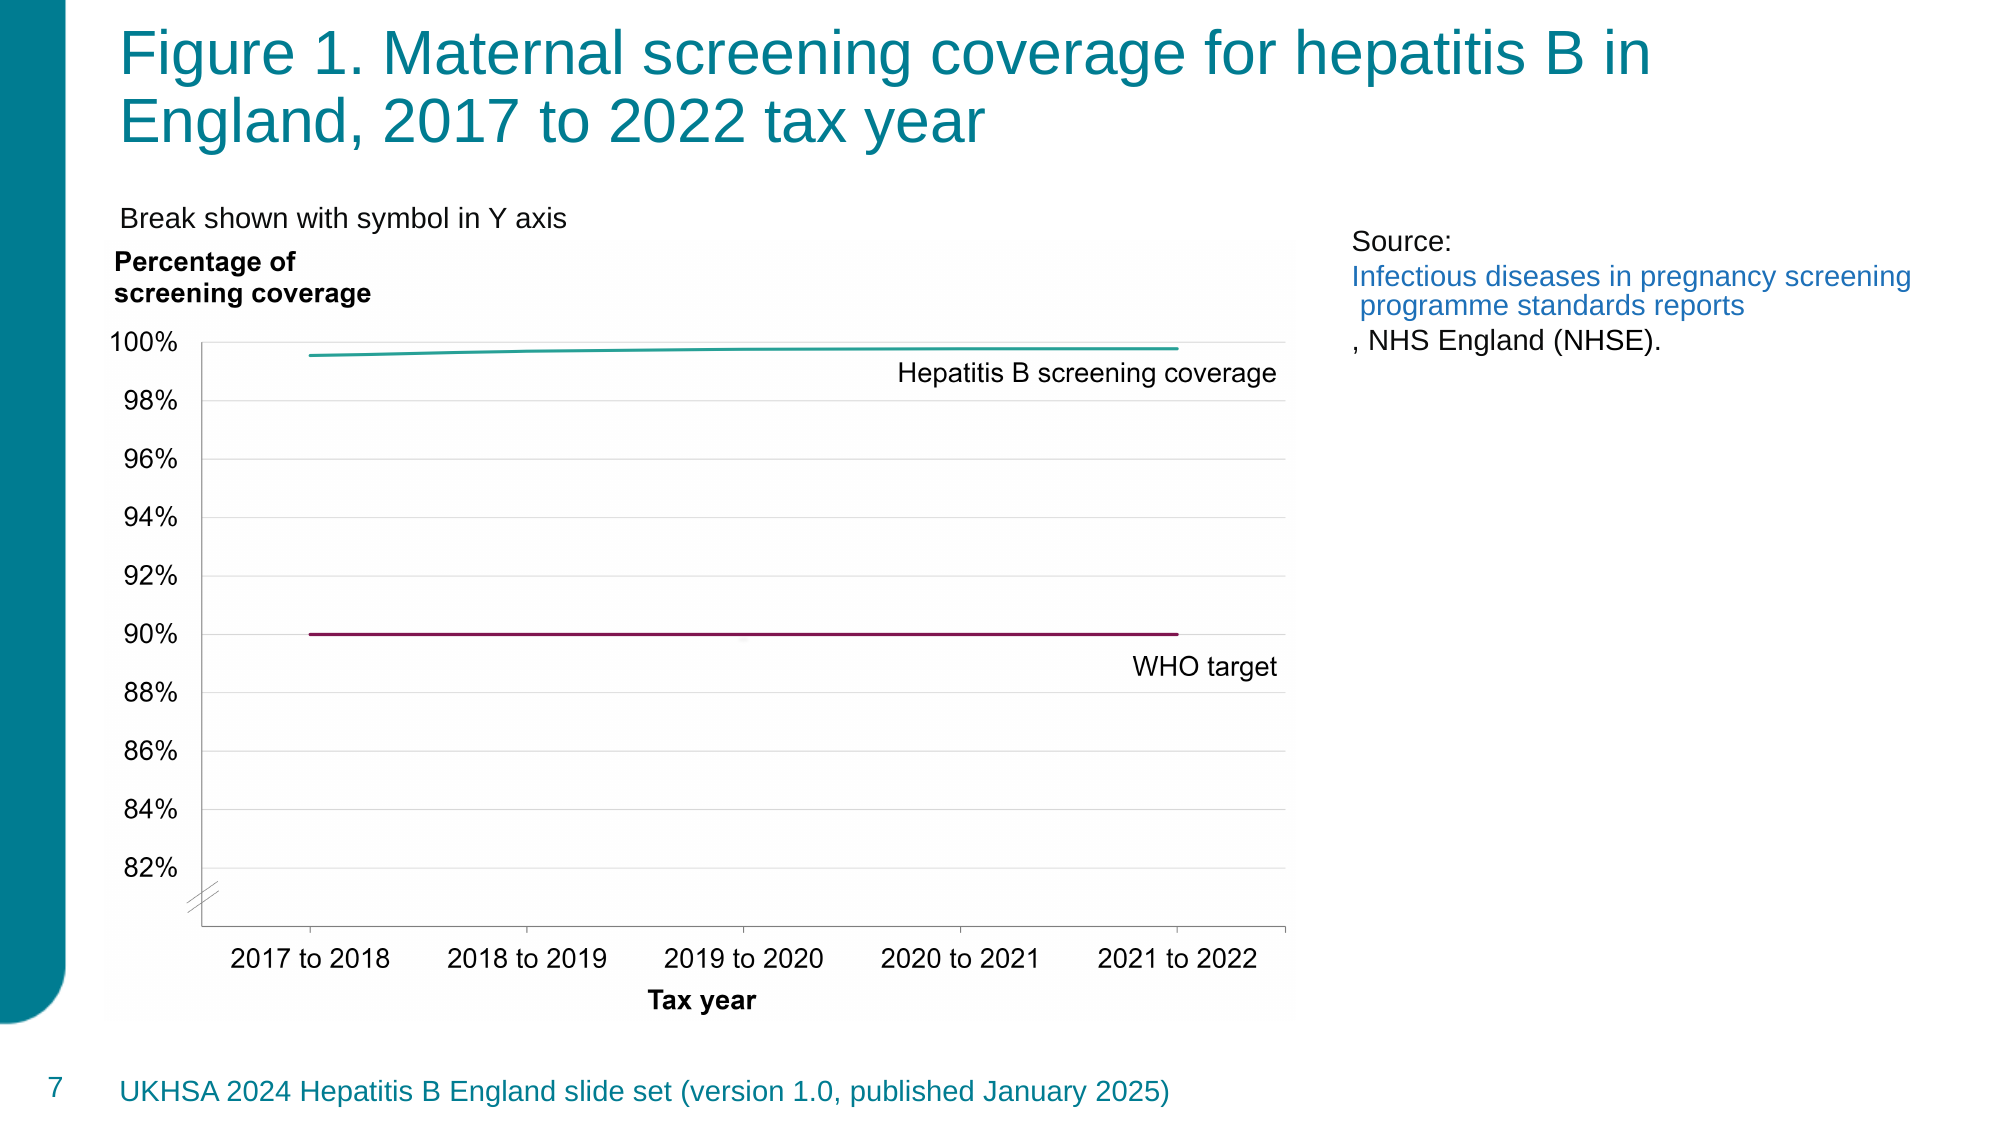

# Figure 1. Maternal screening coverage for hepatitis B in England, 2017 to 2022 tax year
Break shown with symbol in Y axis
Source: Infectious diseases in pregnancy screening programme standards reports, NHS England (NHSE).
7
UKHSA 2024 Hepatitis B England slide set (version 1.0, published January 2025)